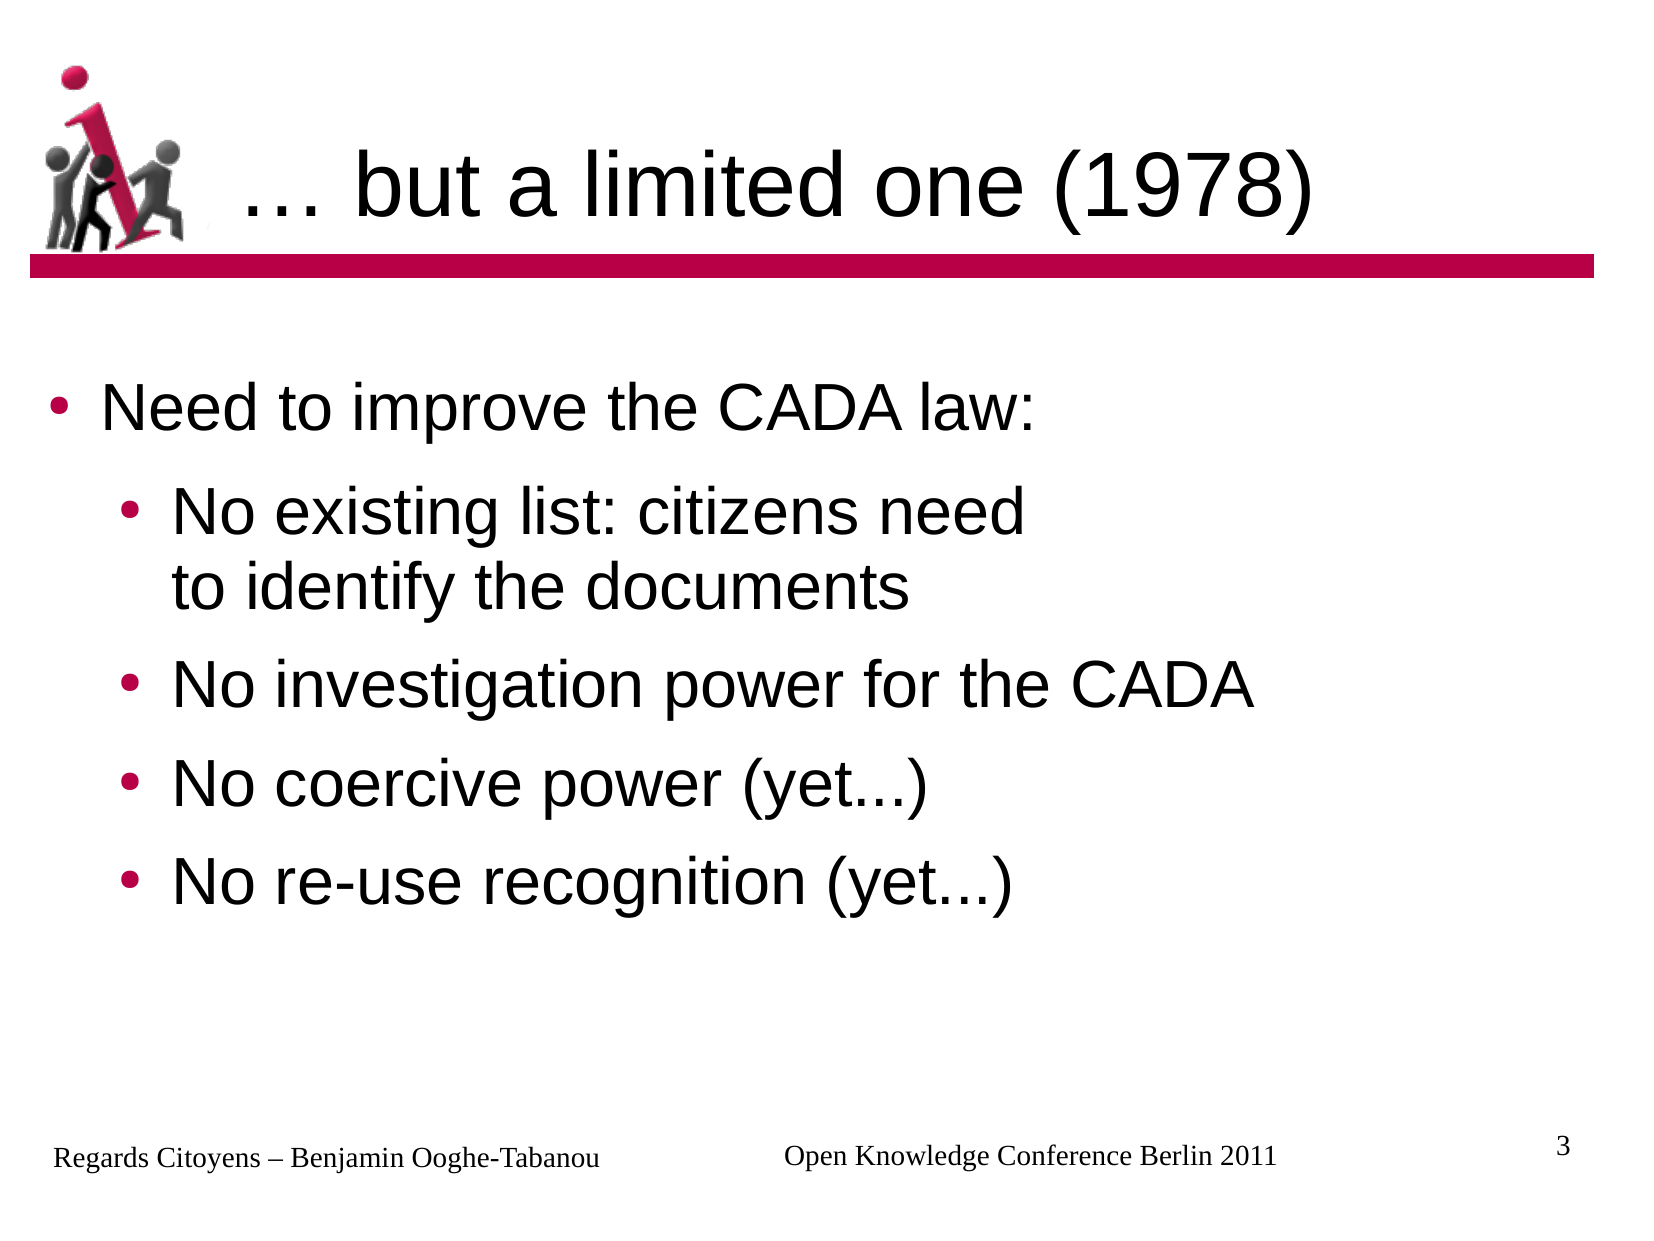

… but a limited one (1978)
# Need to improve the CADA law:
No existing list: citizens need
to identify the documents
No investigation power for the CADA
No coercive power (yet...)
No re-use recognition (yet...)
3
Benjamin Ooghe-Tabanou - Open Knowledge Conference Berlin 2011